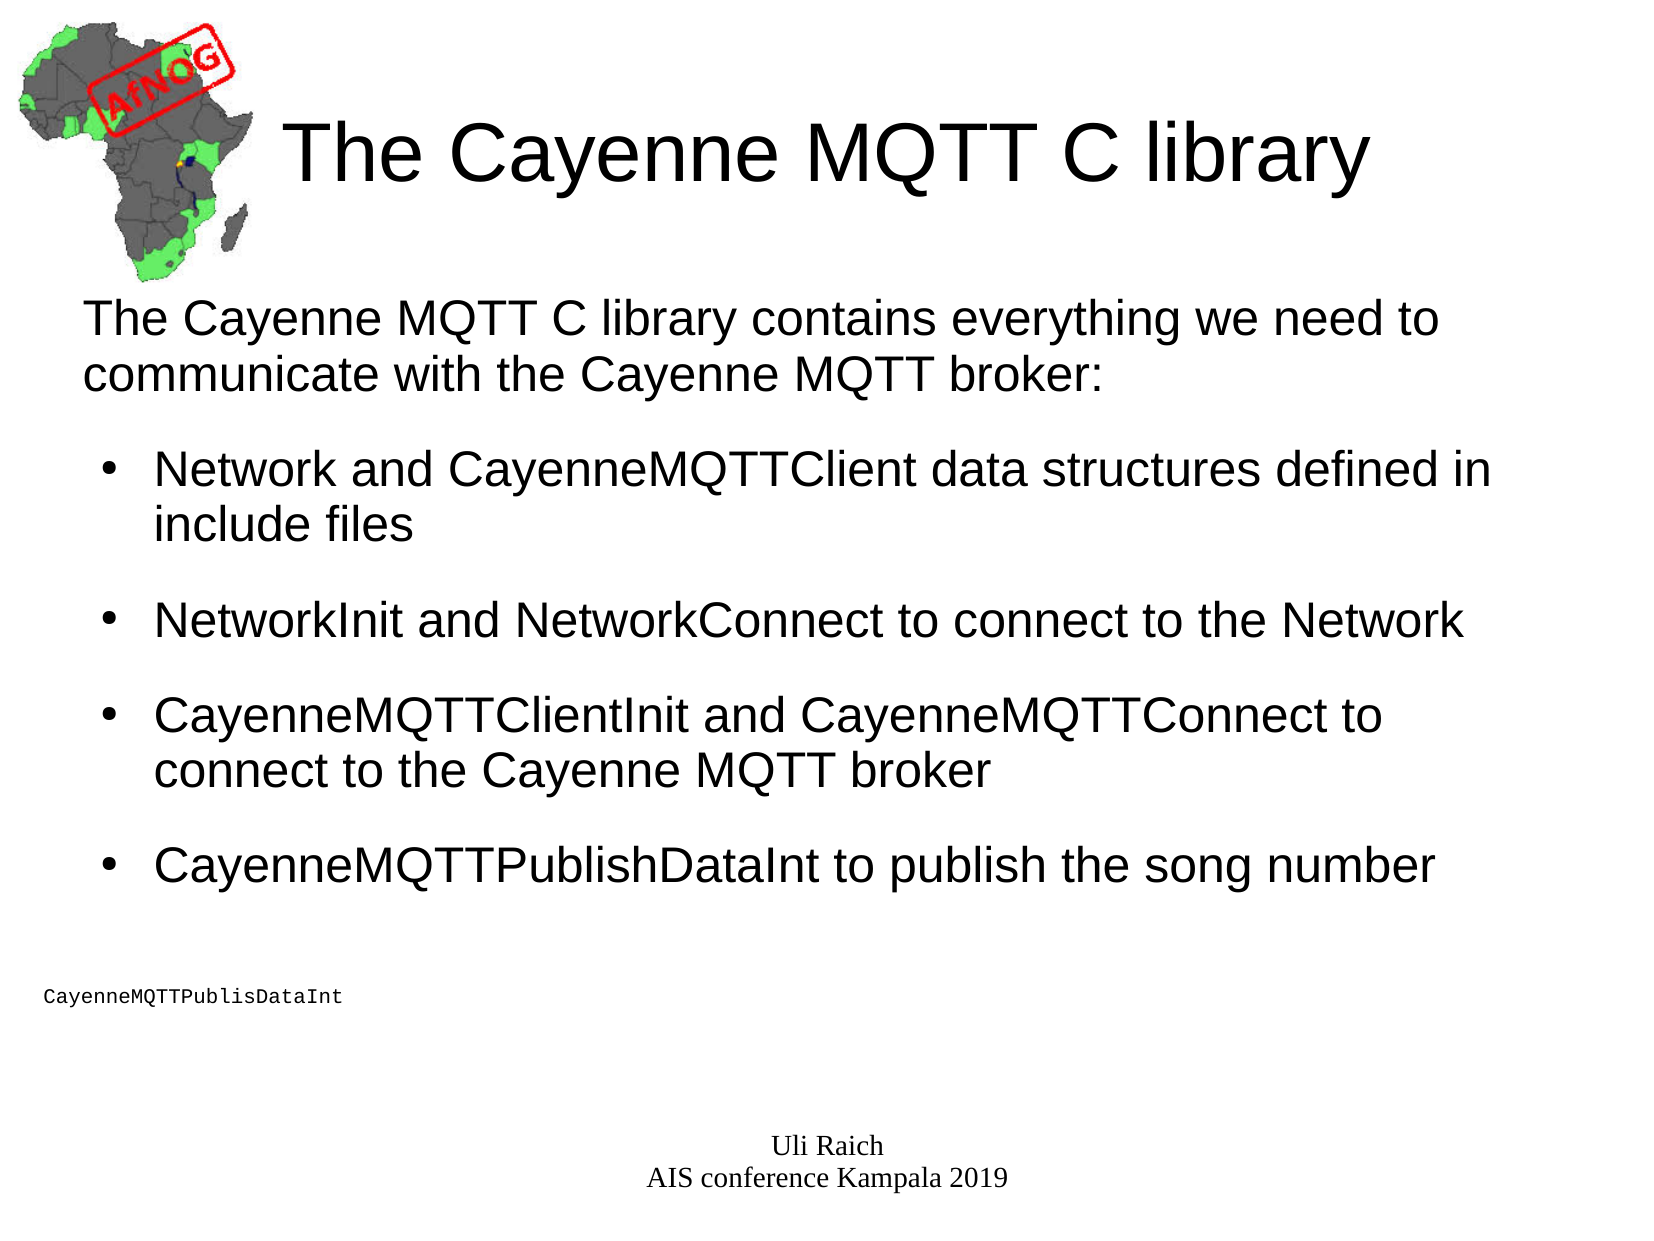

# The Cayenne MQTT C library
The Cayenne MQTT C library contains everything we need to communicate with the Cayenne MQTT broker:
Network and CayenneMQTTClient data structures defined in include files
NetworkInit and NetworkConnect to connect to the Network
CayenneMQTTClientInit and CayenneMQTTConnect to connect to the Cayenne MQTT broker
CayenneMQTTPublishDataInt to publish the song number
CayenneMQTTPublisDataInt